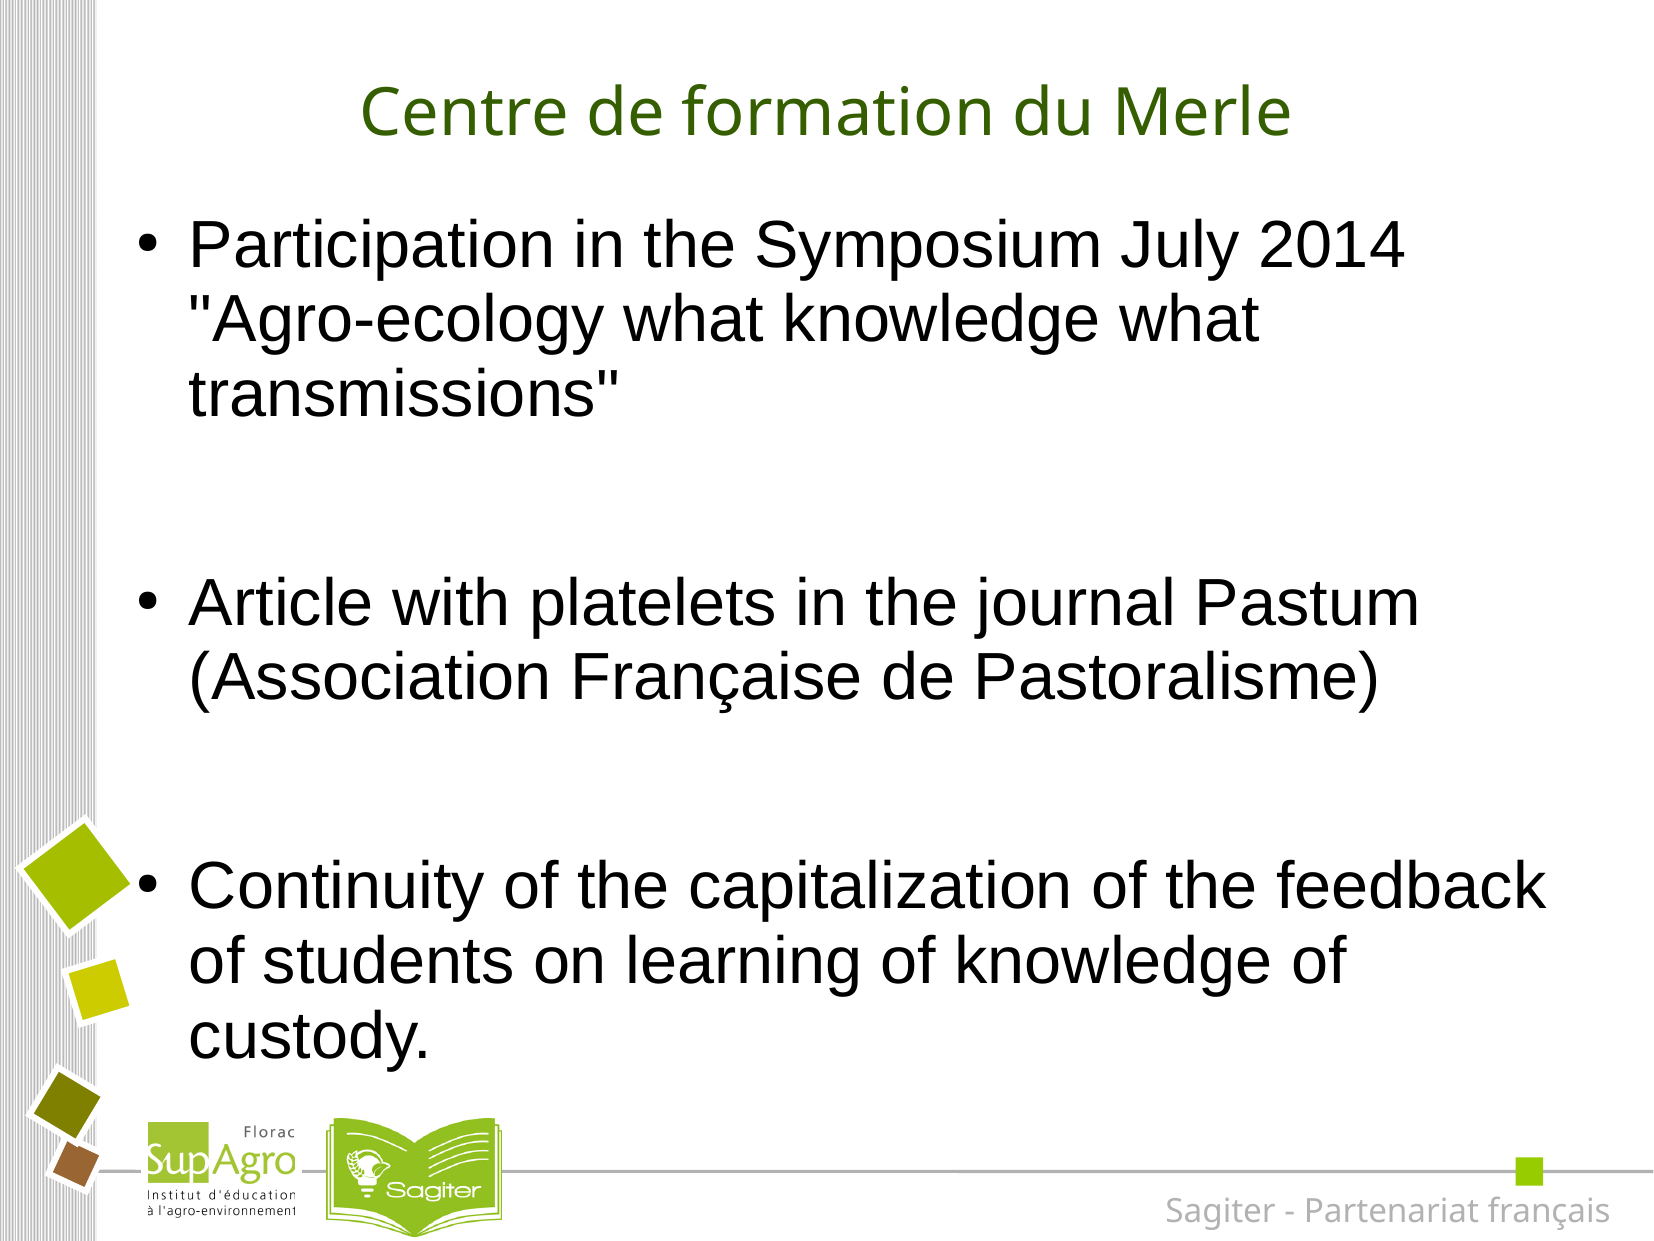

# Centre de formation du Merle
Participation in the Symposium July 2014 "Agro-ecology what knowledge what transmissions"
Article with platelets in the journal Pastum (Association Française de Pastoralisme)
Continuity of the capitalization of the feedback of students on learning of knowledge of custody.
Sagiter - Partenariat français